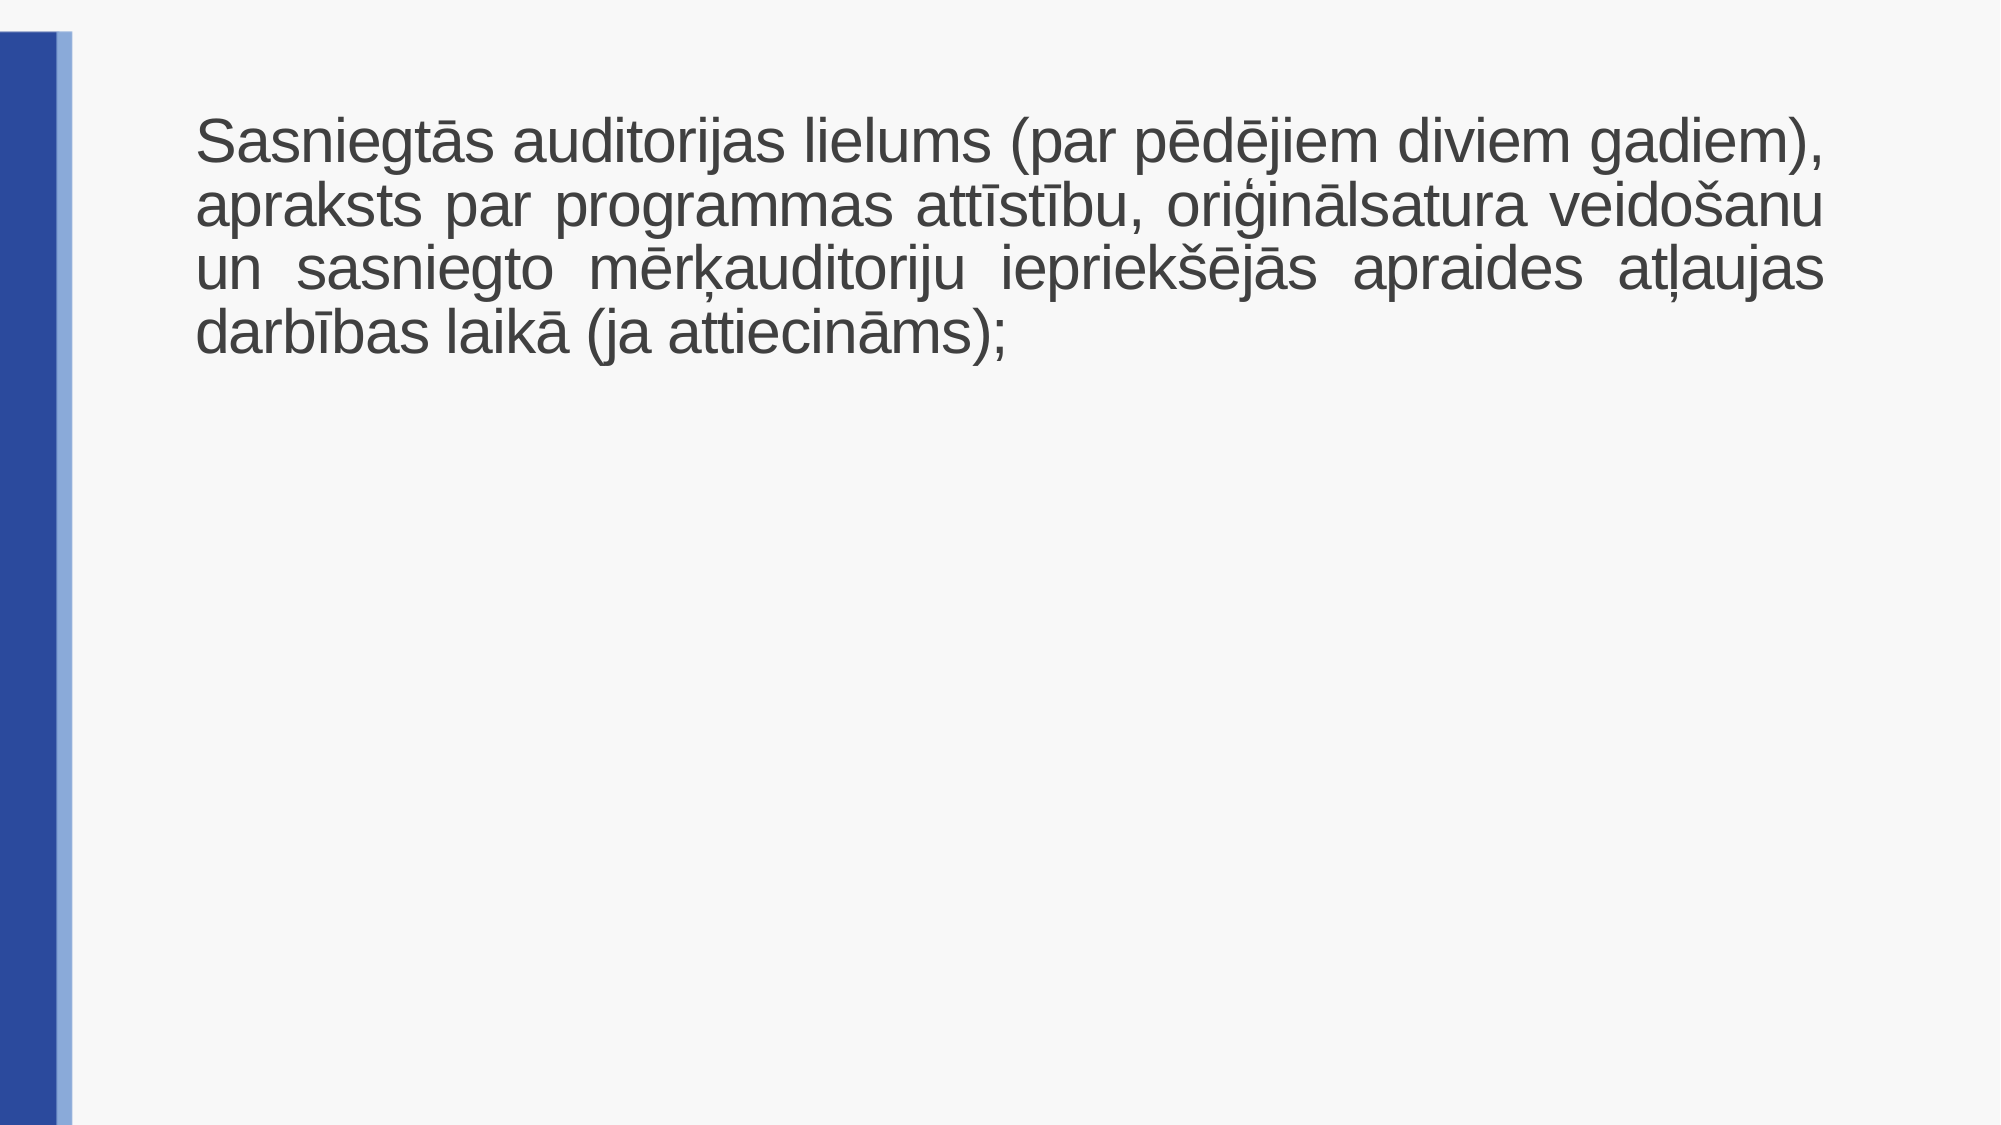

# Sasniegtās auditorijas lielums (par pēdējiem diviem gadiem), apraksts par programmas attīstību, oriģinālsatura veidošanu un sasniegto mērķauditoriju iepriekšējās apraides atļaujas darbības laikā (ja attiecināms);